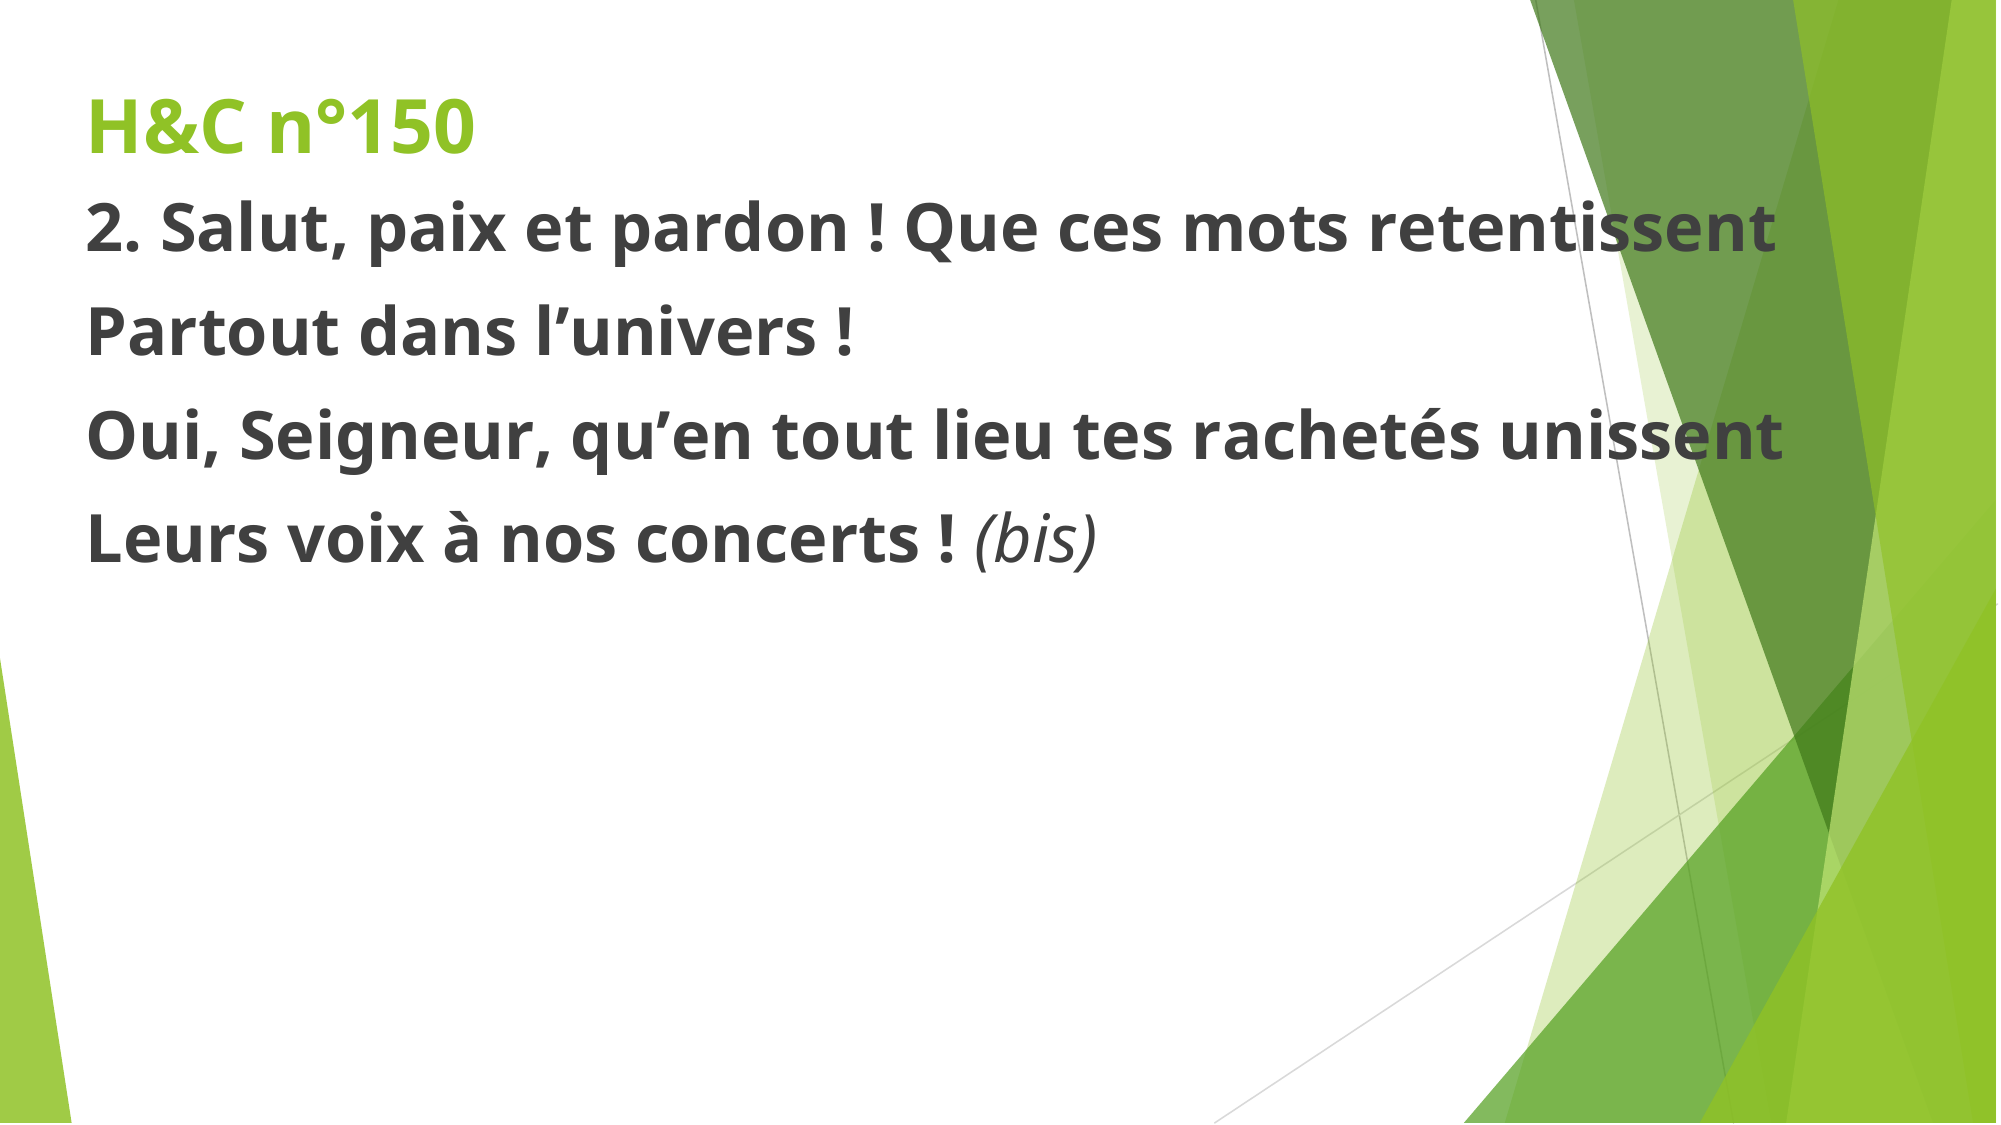

H&C n°150
2. Salut, paix et pardon ! Que ces mots retentissent
Partout dans l’univers !
Oui, Seigneur, qu’en tout lieu tes rachetés unissent
Leurs voix à nos concerts ! (bis)